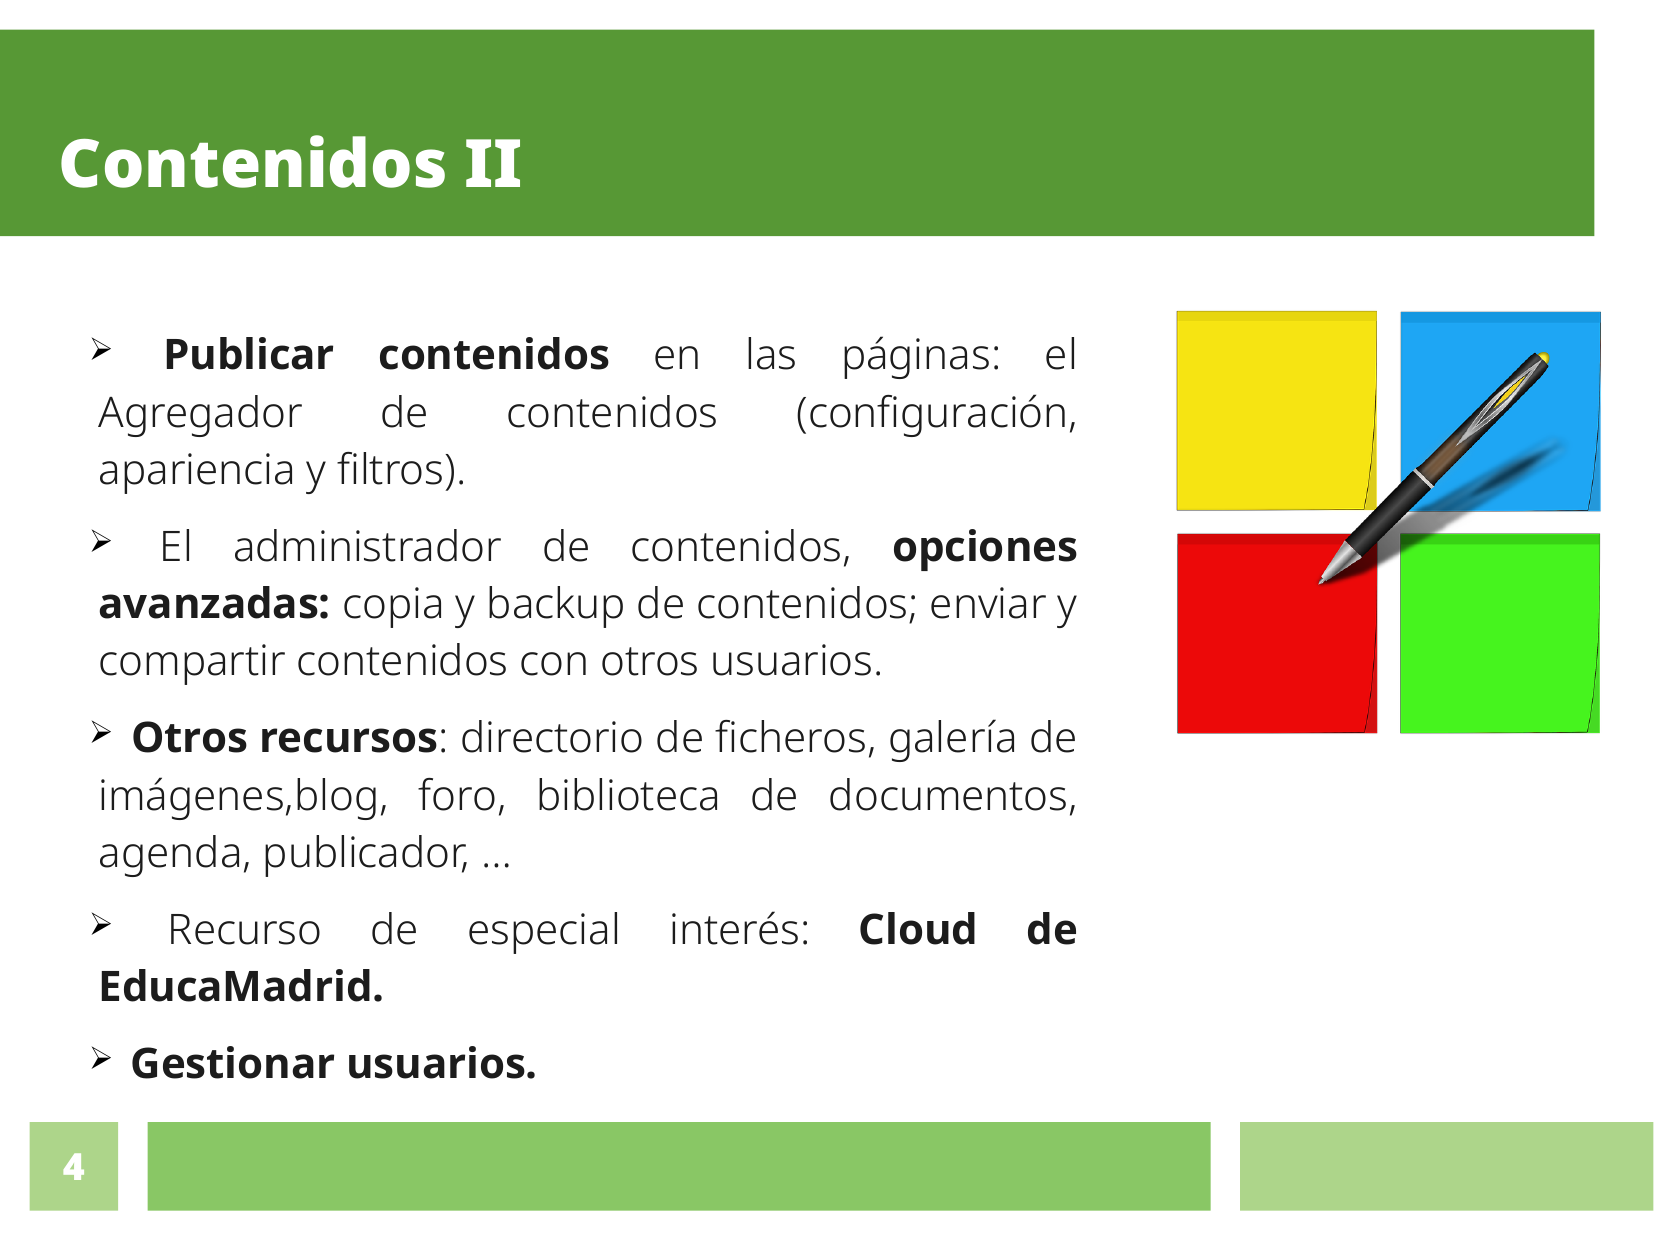

# Contenidos II
 Publicar contenidos en las páginas: el Agregador de contenidos (configuración, apariencia y filtros).
 El administrador de contenidos, opciones avanzadas: copia y backup de contenidos; enviar y compartir contenidos con otros usuarios.
 Otros recursos: directorio de ficheros, galería de imágenes,blog, foro, biblioteca de documentos, agenda, publicador, …
 Recurso de especial interés: Cloud de EducaMadrid.
 Gestionar usuarios.
4